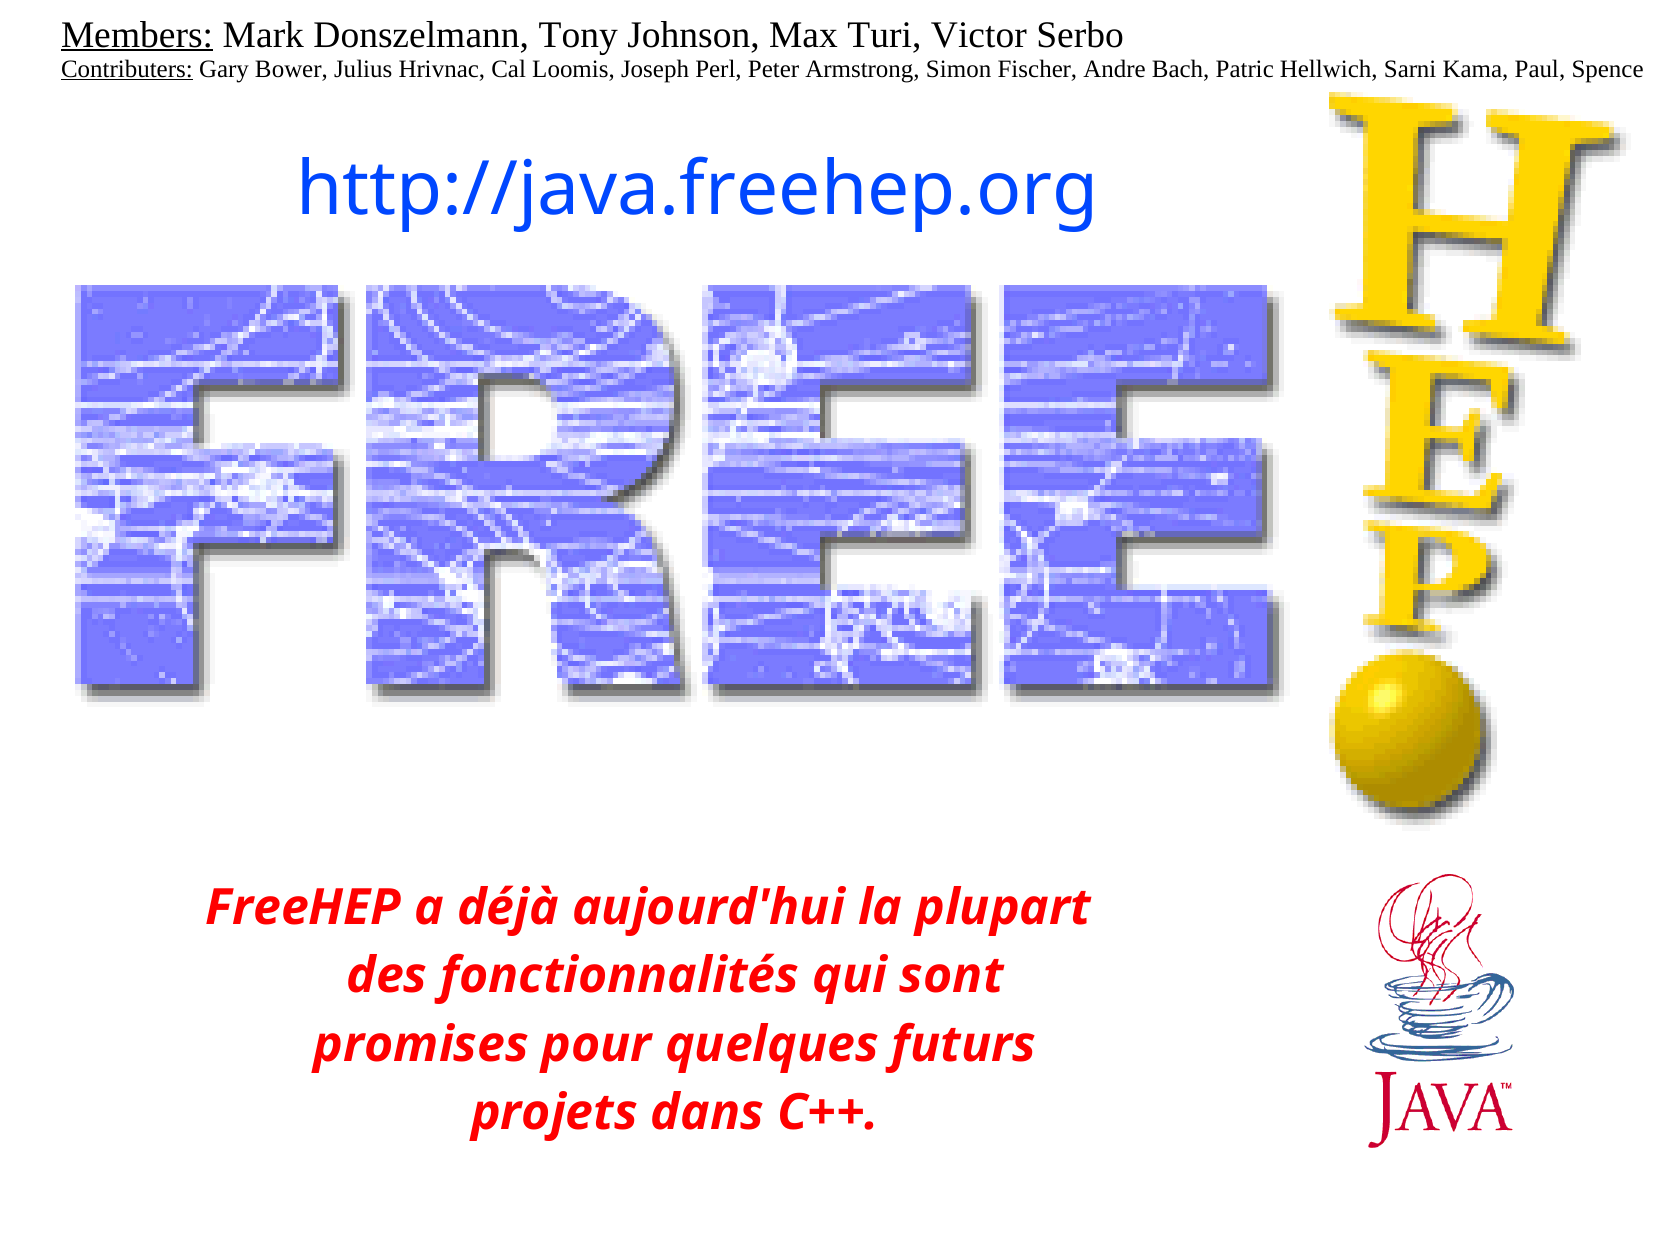

Members: Mark Donszelmann, Tony Johnson, Max Turi, Victor Serbo
Contributers: Gary Bower, Julius Hrivnac, Cal Loomis, Joseph Perl, Peter Armstrong, Simon Fischer, Andre Bach, Patric Hellwich, Sarni Kama, Paul, Spence
http://java.freehep.org
# FreeHEP a déjà aujourd'hui la plupart des fonctionnalités qui sont promises pour quelques futurs projets dans C++.